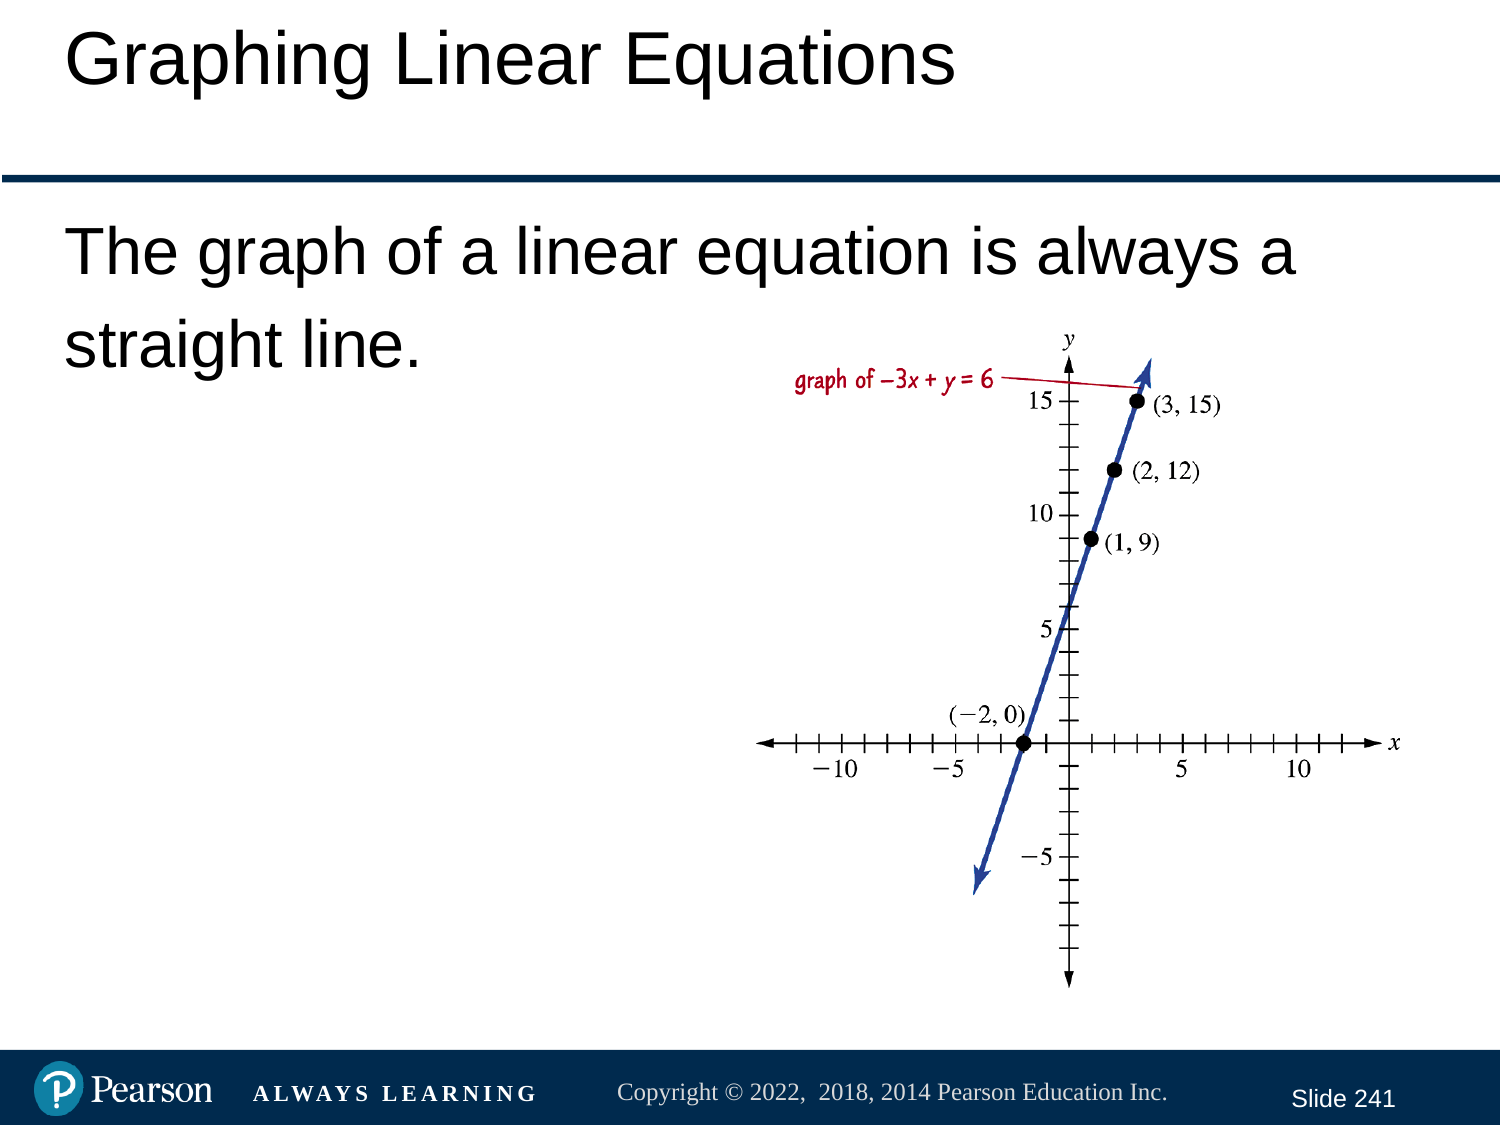

# Graphing Linear Equations
The graph of a linear equation is always a
straight line.